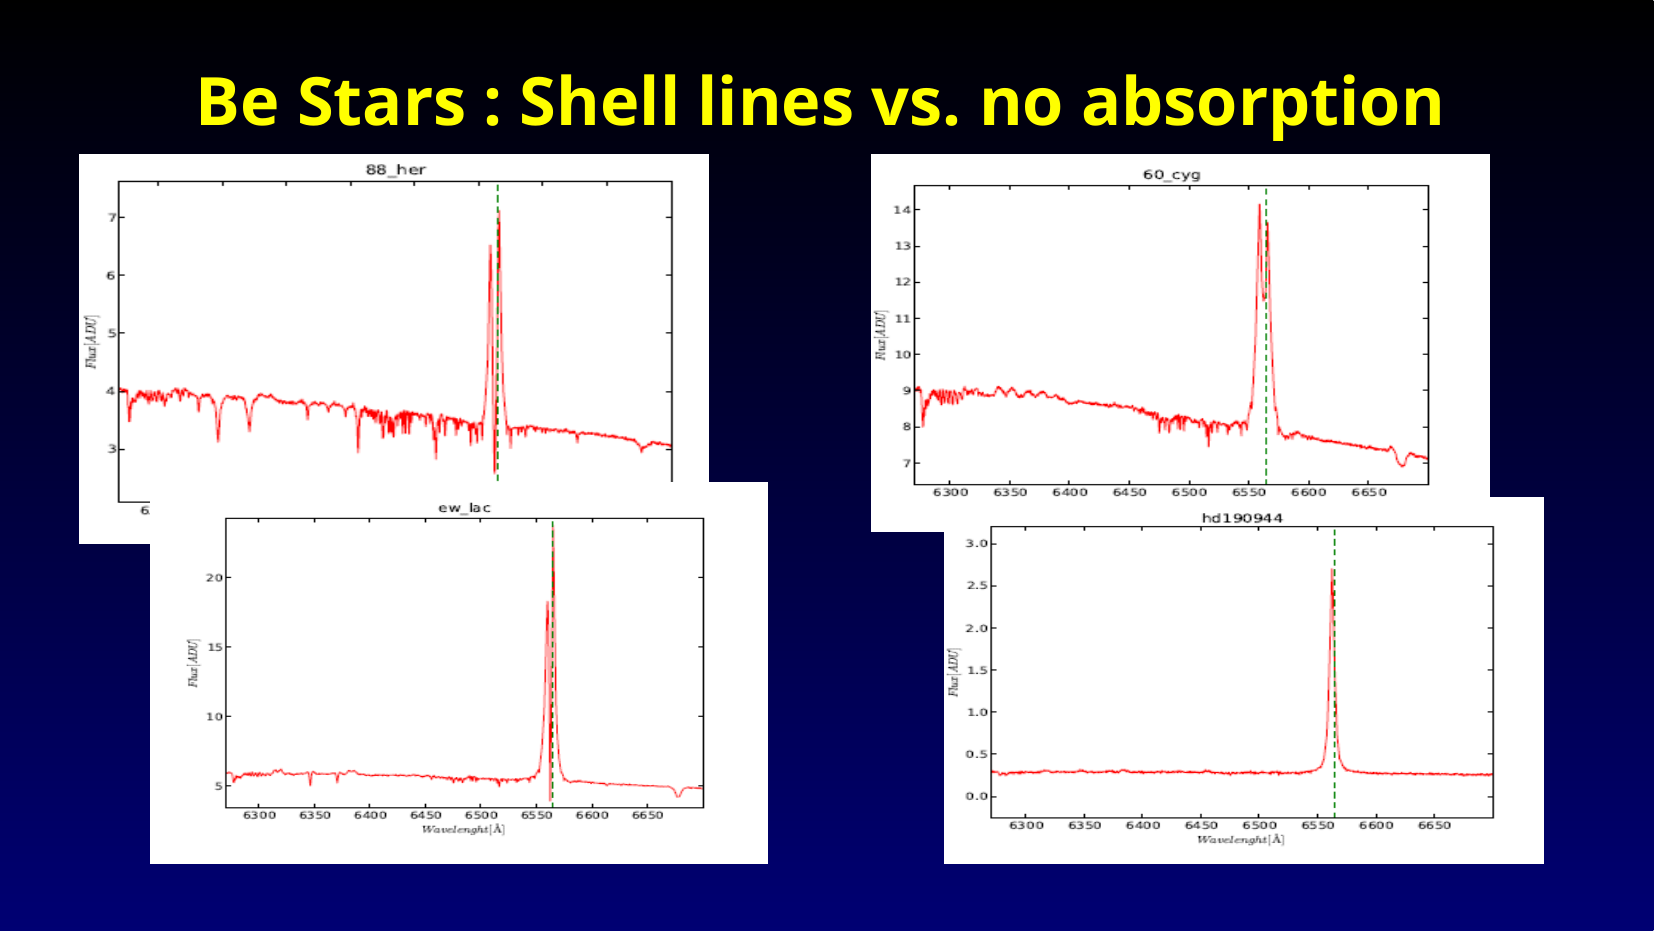

# Be Stars : Shell lines vs. no absorption